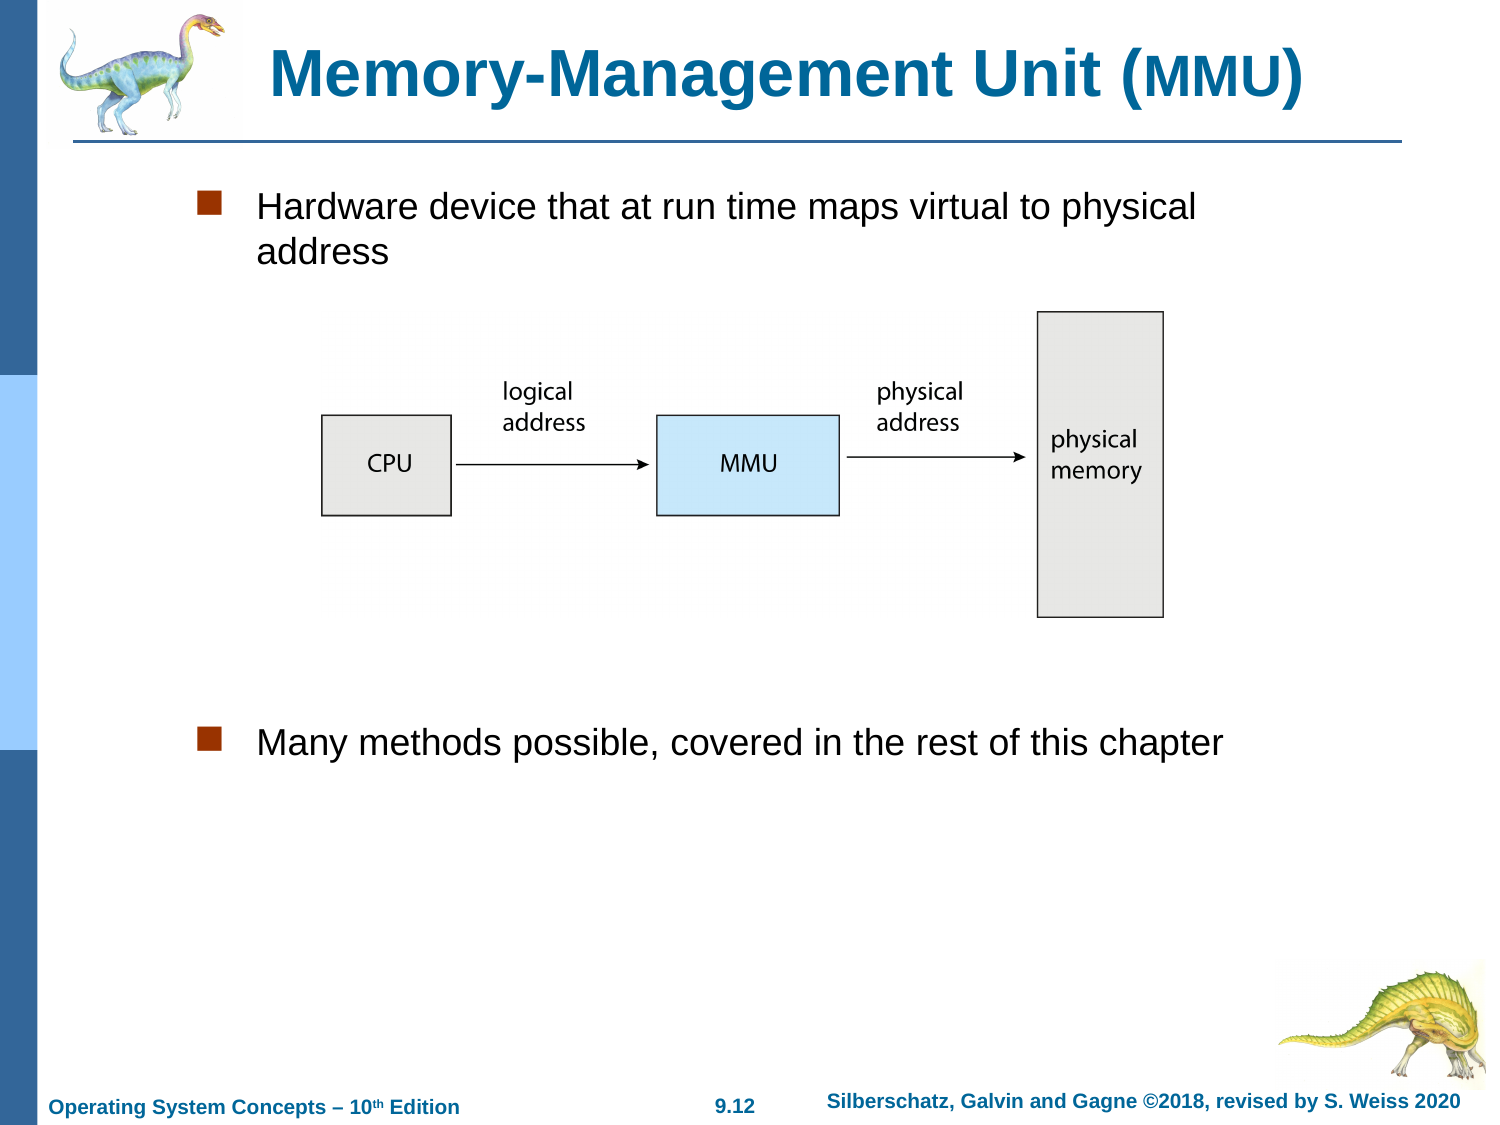

# Memory-Management Unit (MMU)
Hardware device that at run time maps virtual to physical address
Many methods possible, covered in the rest of this chapter